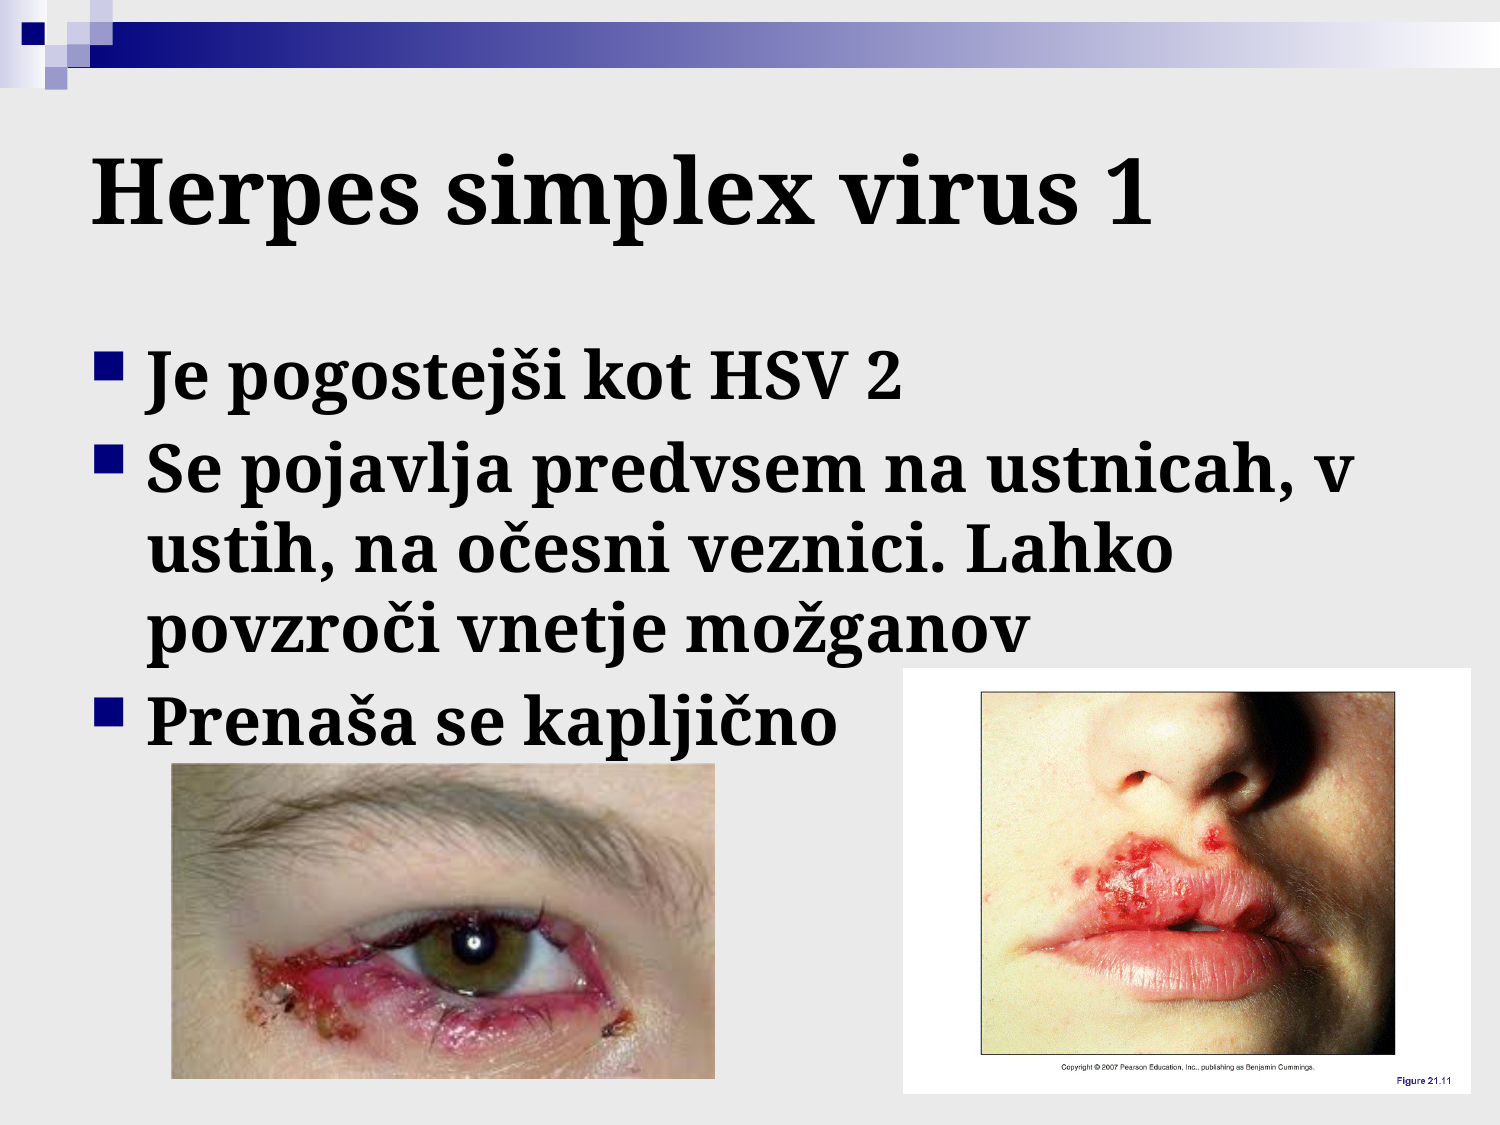

# Herpes simplex virus 1
Je pogostejši kot HSV 2
Se pojavlja predvsem na ustnicah, v ustih, na očesni veznici. Lahko povzroči vnetje možganov
Prenaša se kapljično